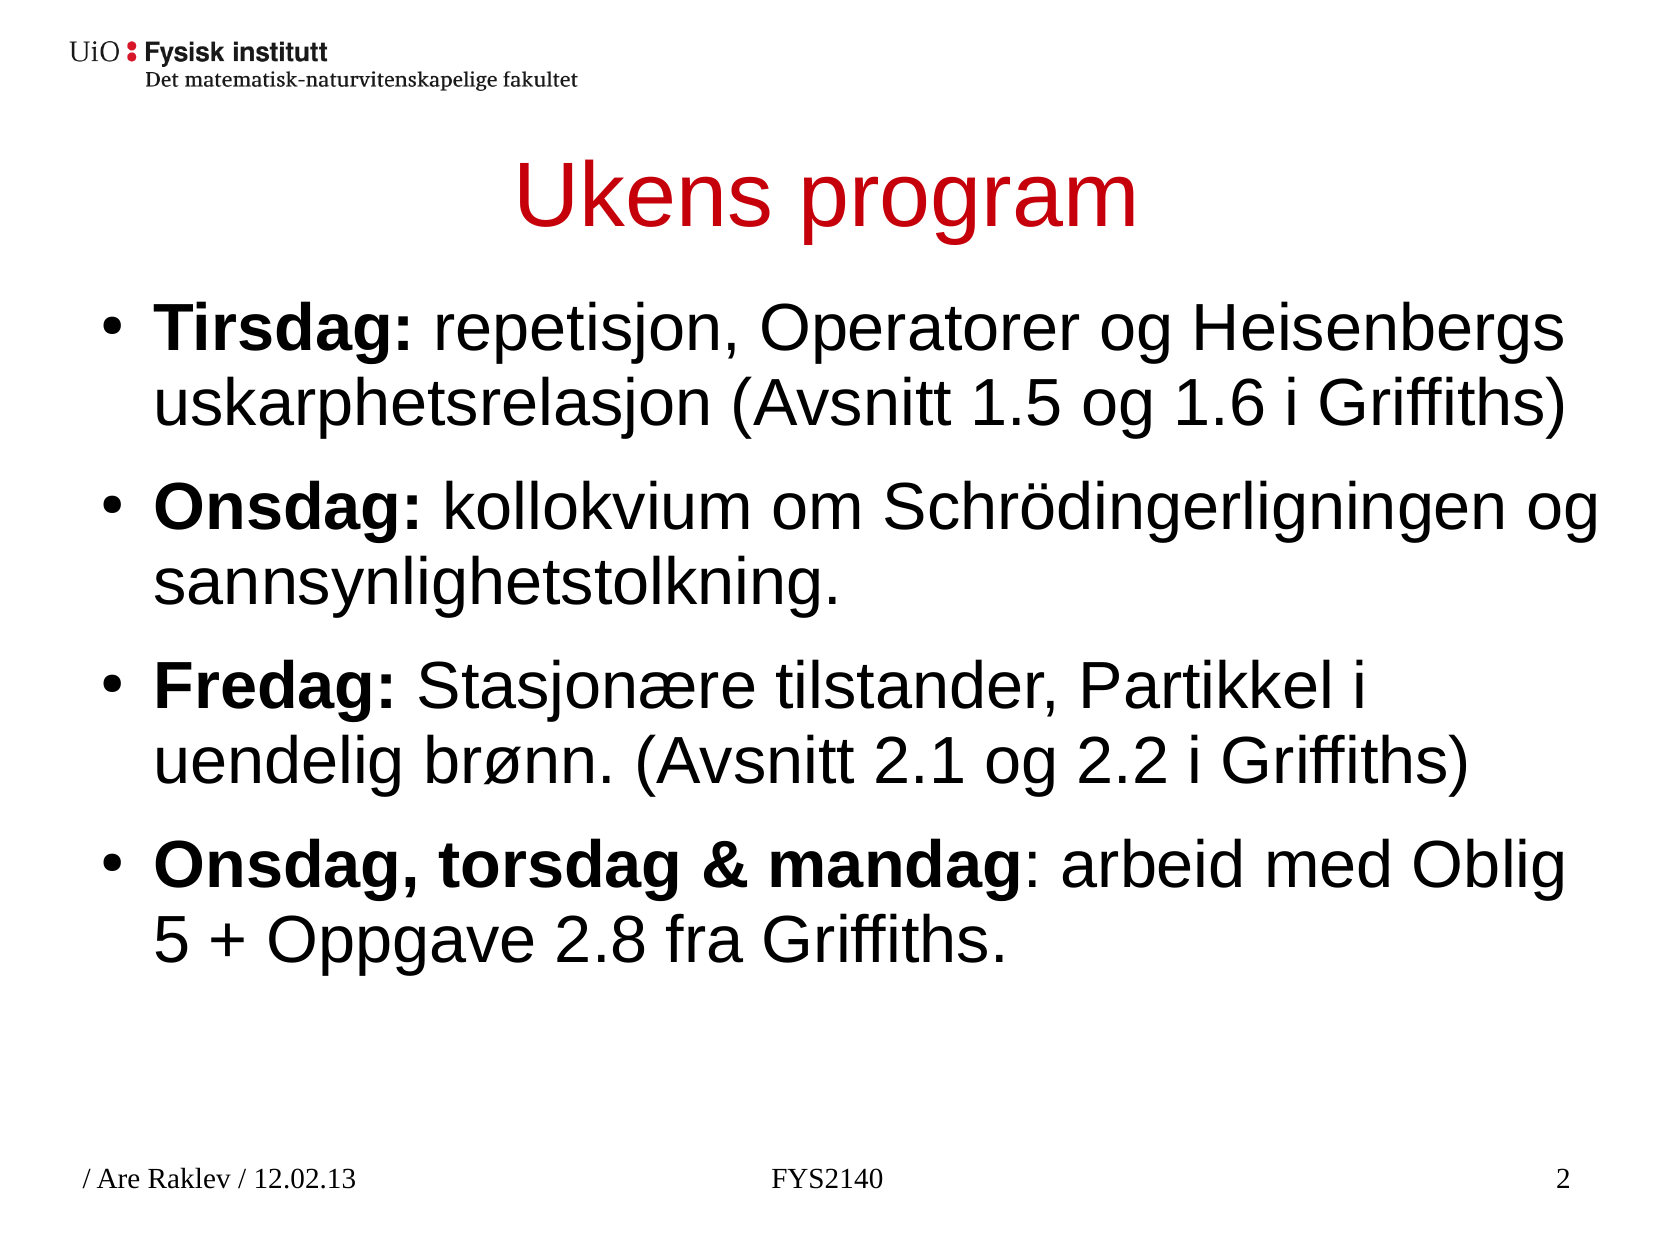

# Ukens program
Tirsdag: repetisjon, Operatorer og Heisenbergs uskarphetsrelasjon (Avsnitt 1.5 og 1.6 i Griffiths)
Onsdag: kollokvium om Schrödingerligningen og sannsynlighetstolkning.
Fredag: Stasjonære tilstander, Partikkel i uendelig brønn. (Avsnitt 2.1 og 2.2 i Griffiths)
Onsdag, torsdag & mandag: arbeid med Oblig 5 + Oppgave 2.8 fra Griffiths.
/ Are Raklev / 12.02.13
FYS2140
2